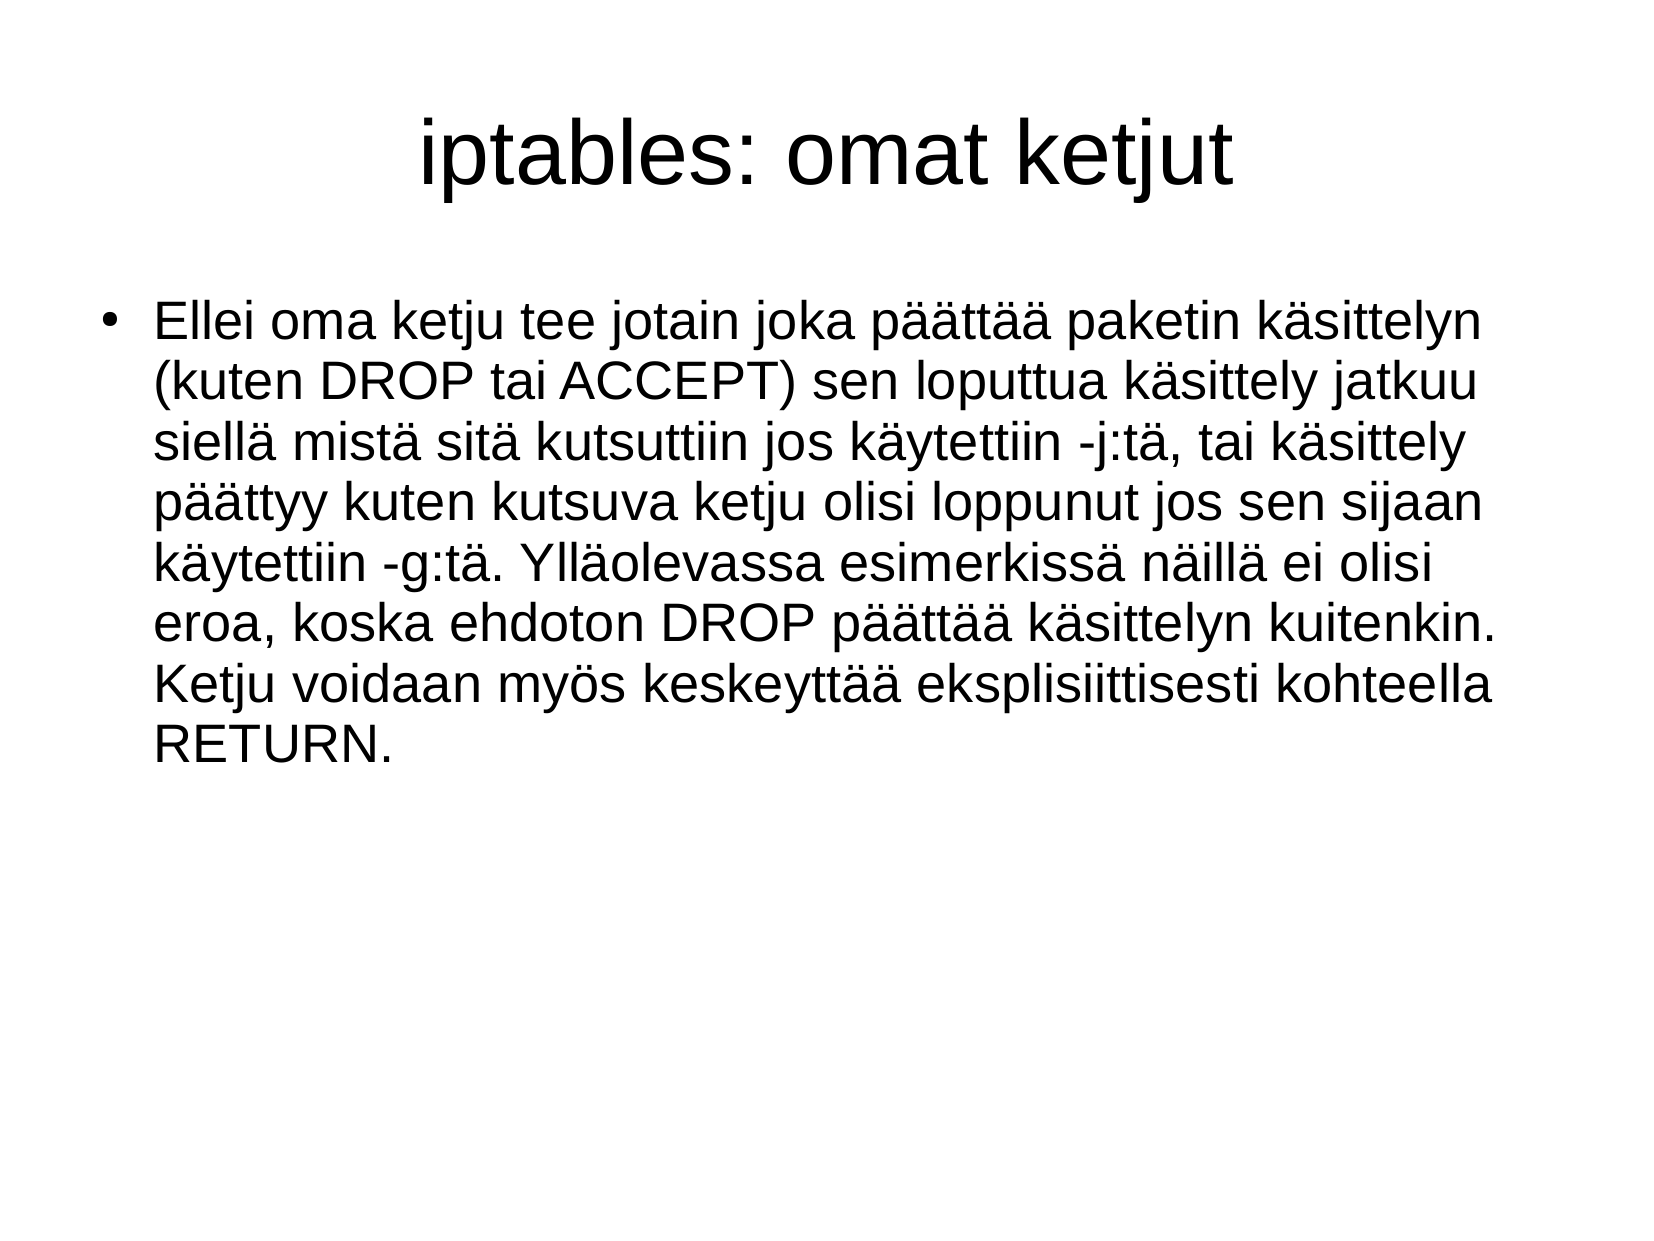

# iptables: omat ketjut
Ellei oma ketju tee jotain joka päättää paketin käsittelyn (kuten DROP tai ACCEPT) sen loputtua käsittely jatkuu siellä mistä sitä kutsuttiin jos käytettiin -j:tä, tai käsittely päättyy kuten kutsuva ketju olisi loppunut jos sen sijaan käytettiin -g:tä. Ylläolevassa esimerkissä näillä ei olisi eroa, koska ehdoton DROP päättää käsittelyn kuitenkin. Ketju voidaan myös keskeyttää eksplisiittisesti kohteella RETURN.